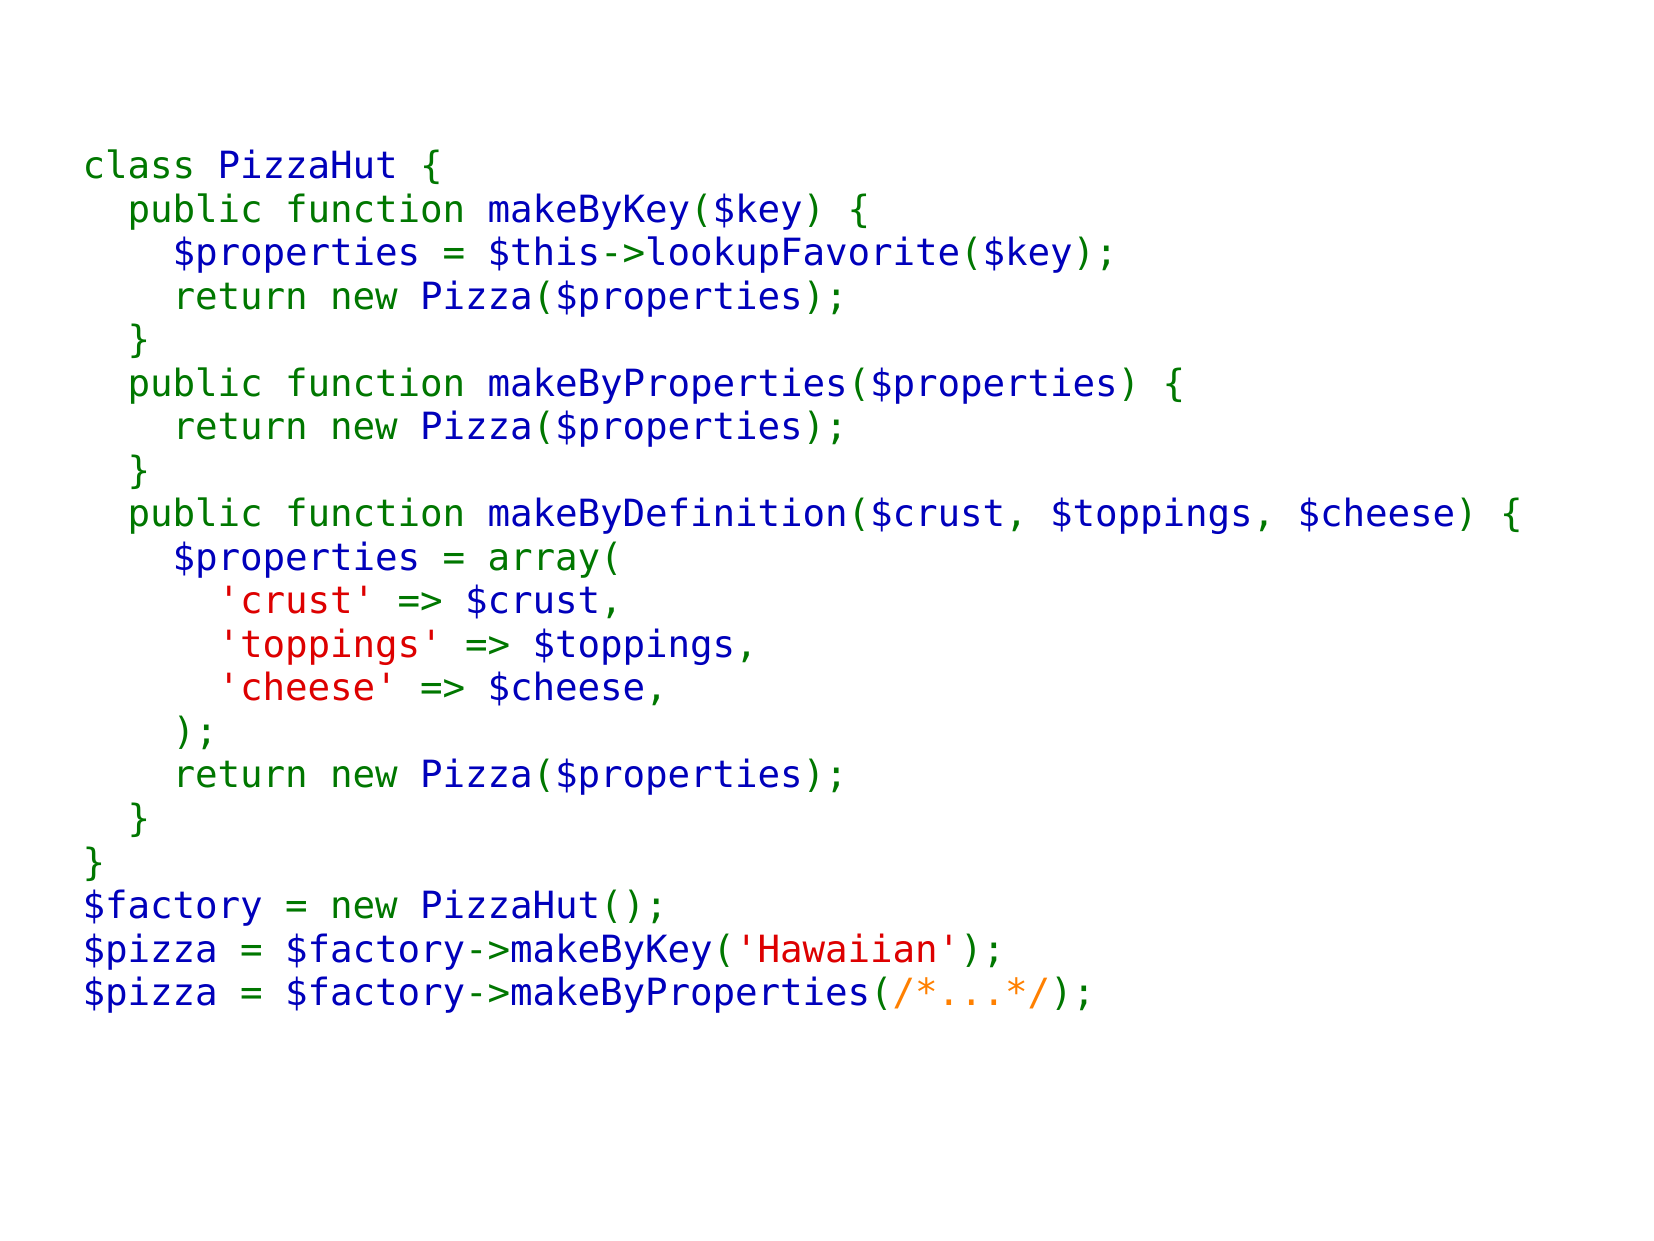

# class PizzaHut {   public function makeByKey($key) {     $properties = $this->lookupFavorite($key);     return new Pizza($properties);   }   public function makeByProperties($properties) {     return new Pizza($properties);   }   public function makeByDefinition($crust, $toppings, $cheese) {     $properties = array(       'crust' => $crust,       'toppings' => $toppings,       'cheese' => $cheese,     );     return new Pizza($properties);   } }
$factory = new PizzaHut();
$pizza = $factory->makeByKey('Hawaiian');
$pizza = $factory->makeByProperties(/*...*/);